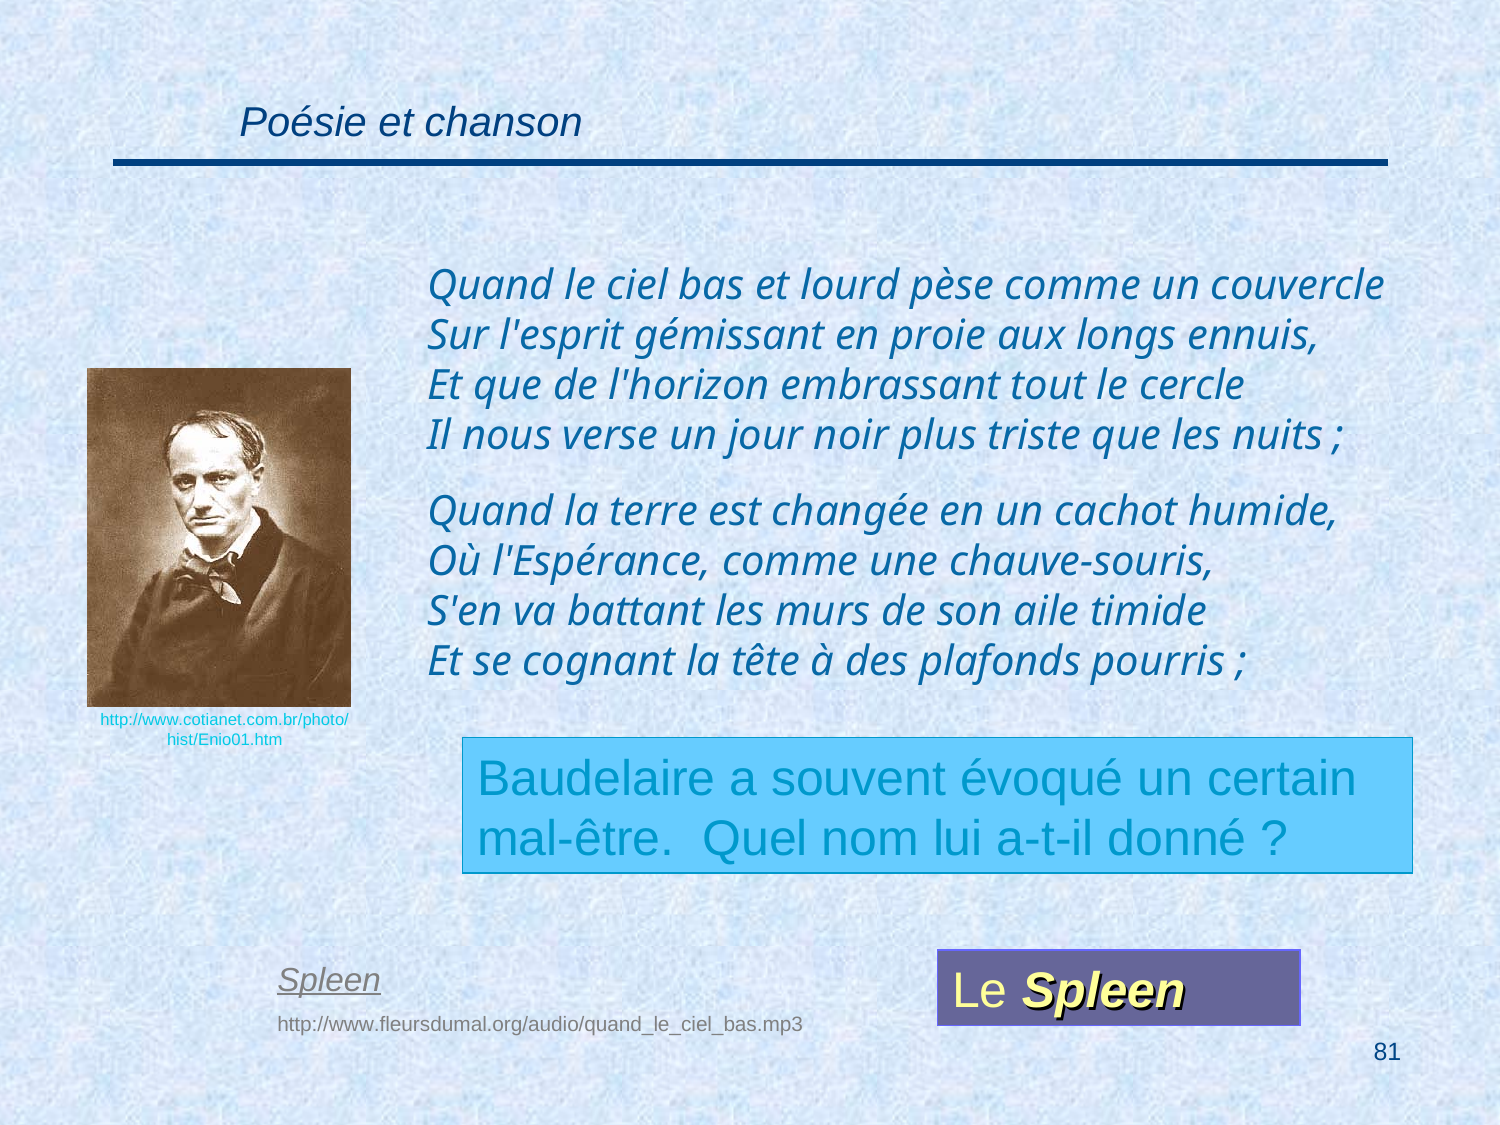

Poésie et chanson
Quand le ciel bas et lourd pèse comme un couvercle
Sur l'esprit gémissant en proie aux longs ennuis,
Et que de l'horizon embrassant tout le cercle
Il nous verse un jour noir plus triste que les nuits ;
Quand la terre est changée en un cachot humide,
Où l'Espérance, comme une chauve-souris,
S'en va battant les murs de son aile timide
Et se cognant la tête à des plafonds pourris ;
http://www.cotianet.com.br/photo/hist/Enio01.htm
Baudelaire a souvent évoqué un certain mal-être. Quel nom lui a-t-il donné ?
Spleen
http://www.fleursdumal.org/audio/quand_le_ciel_bas.mp3
Le Spleen
81